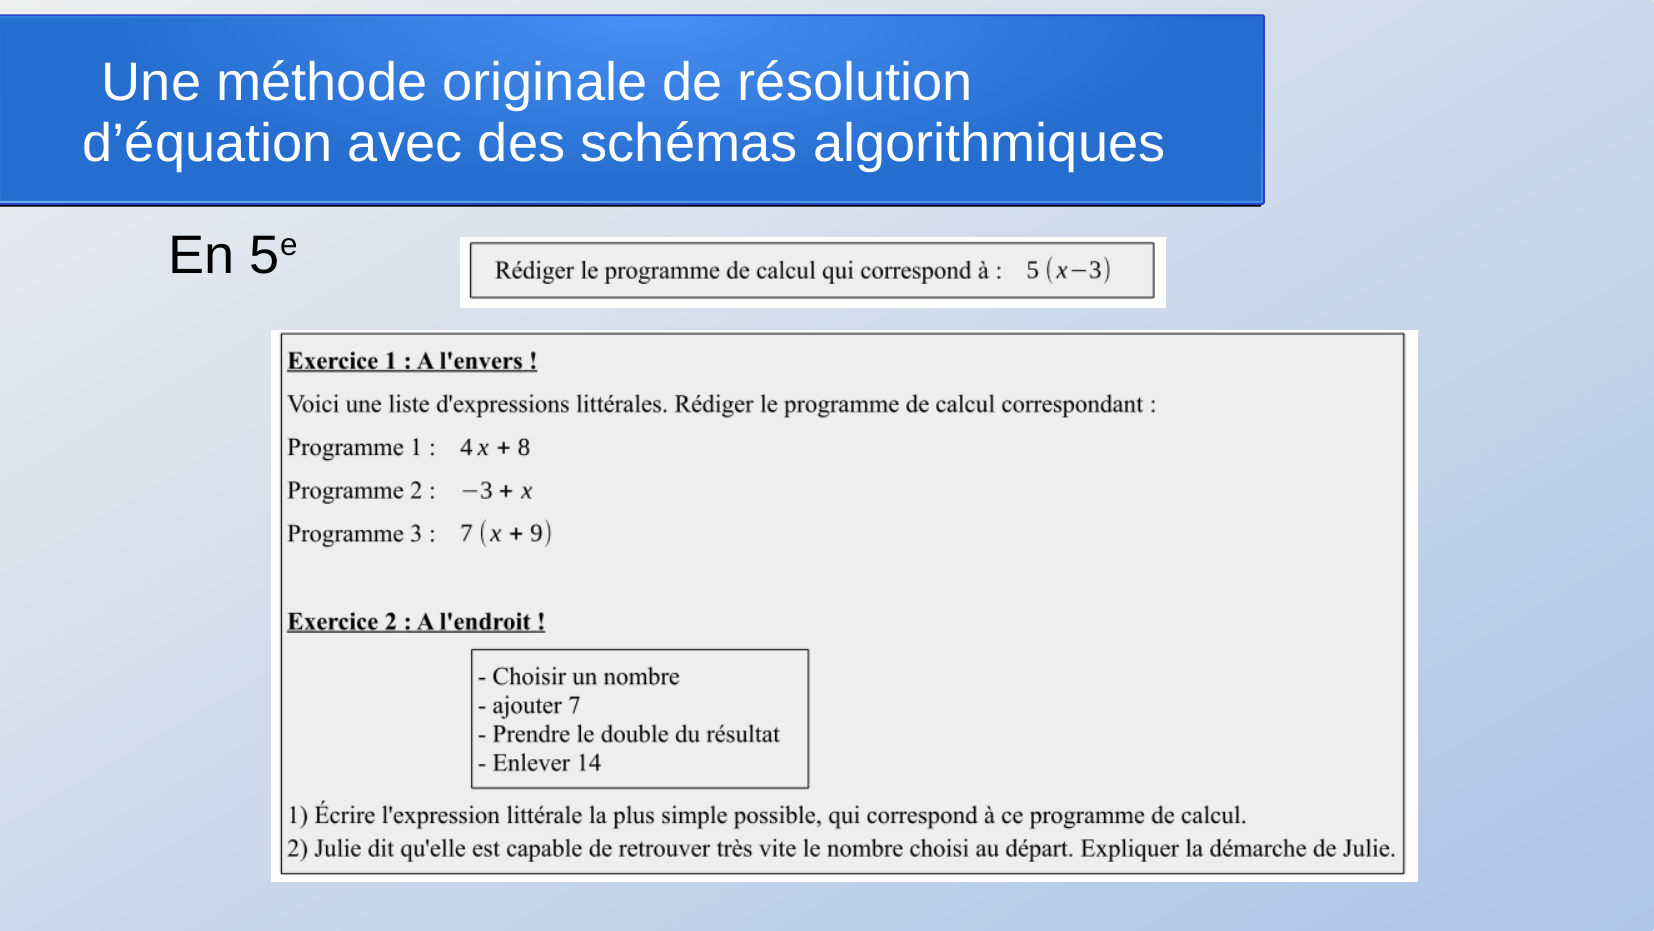

# Une méthode originale de résolution d’équation avec des schémas algorithmiques
 En 5e